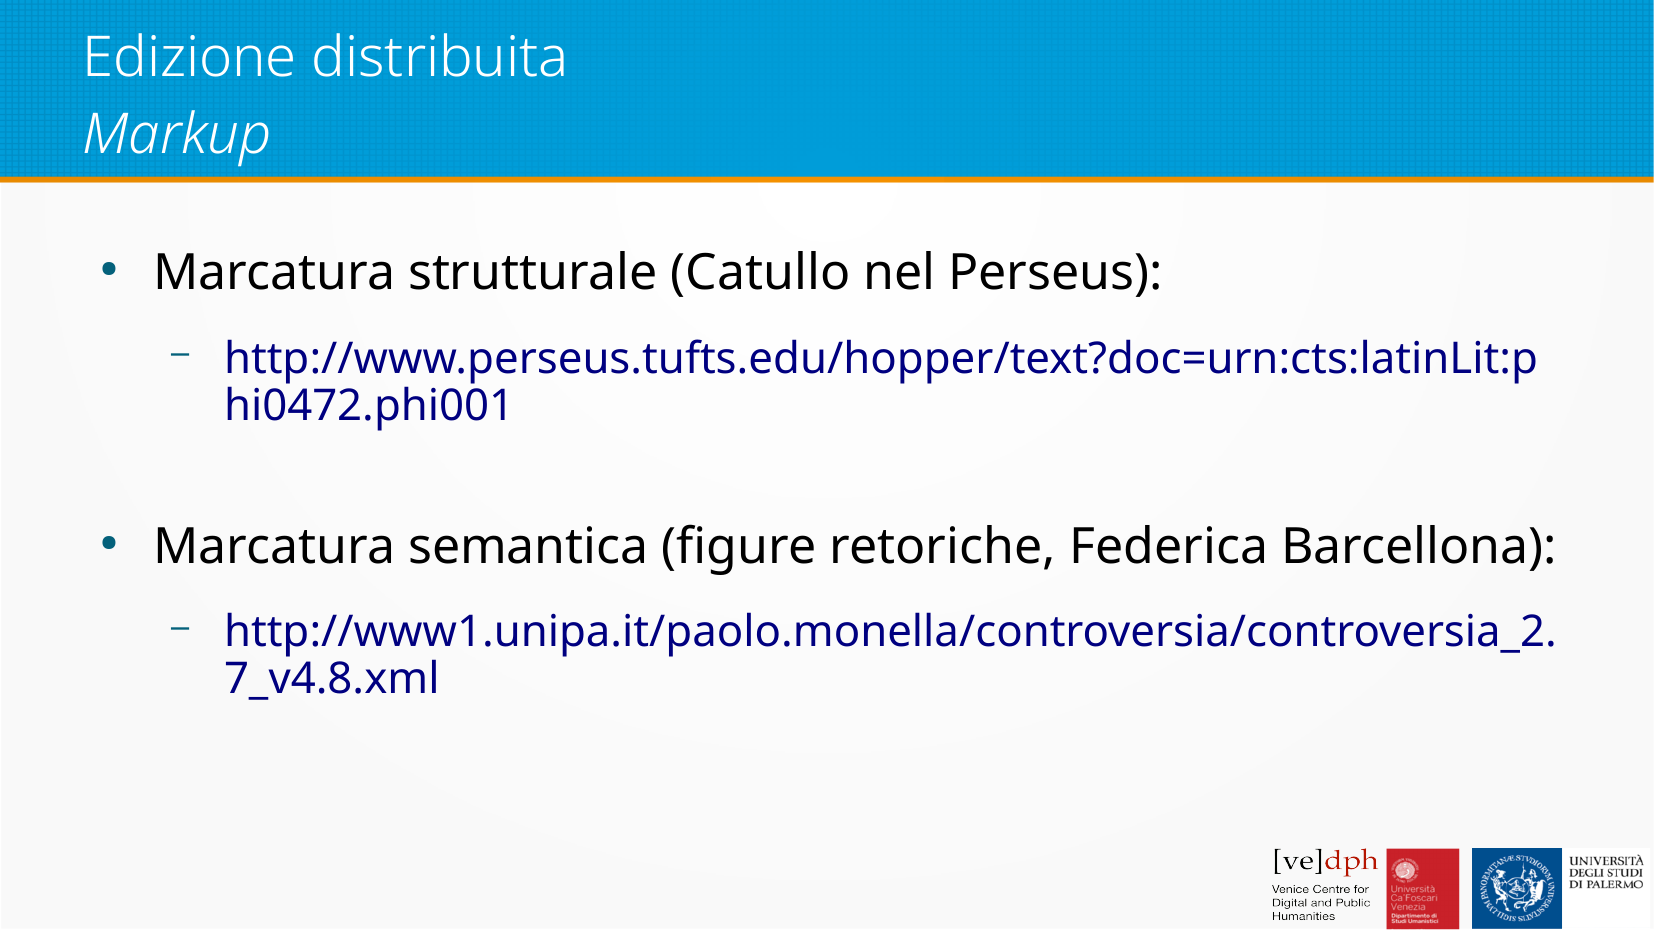

# Edizione distribuita Markup
Marcatura strutturale (Catullo nel Perseus):
http://www.perseus.tufts.edu/hopper/text?doc=urn:cts:latinLit:phi0472.phi001
Marcatura semantica (figure retoriche, Federica Barcellona):
http://www1.unipa.it/paolo.monella/controversia/controversia_2.7_v4.8.xml